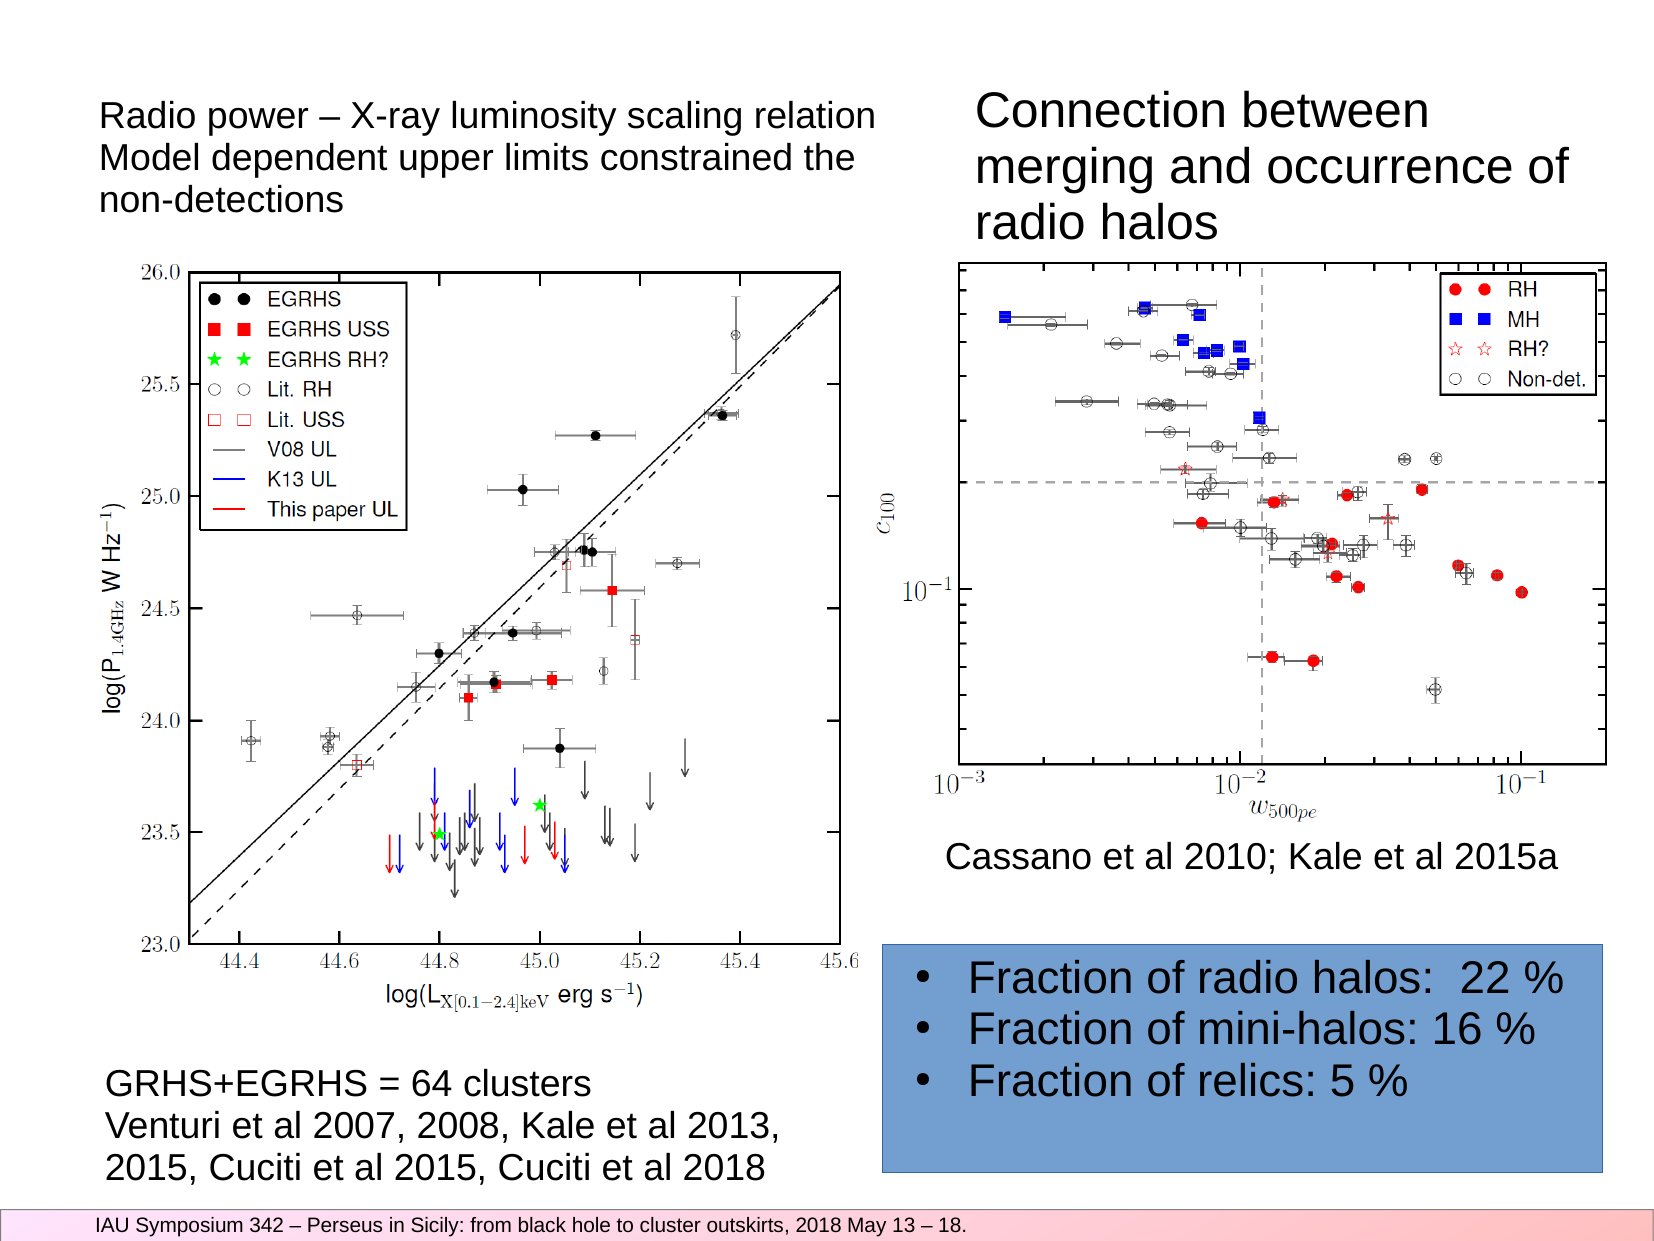

Connection between merging and occurrence of radio halos
Radio power – X-ray luminosity scaling relation
Model dependent upper limits constrained the
non-detections
Cassano et al 2010; Kale et al 2015a
Fraction of radio halos: 22 %
Fraction of mini-halos: 16 %
Fraction of relics: 5 %
GRHS+EGRHS = 64 clusters
Venturi et al 2007, 2008, Kale et al 2013,
2015, Cuciti et al 2015, Cuciti et al 2018